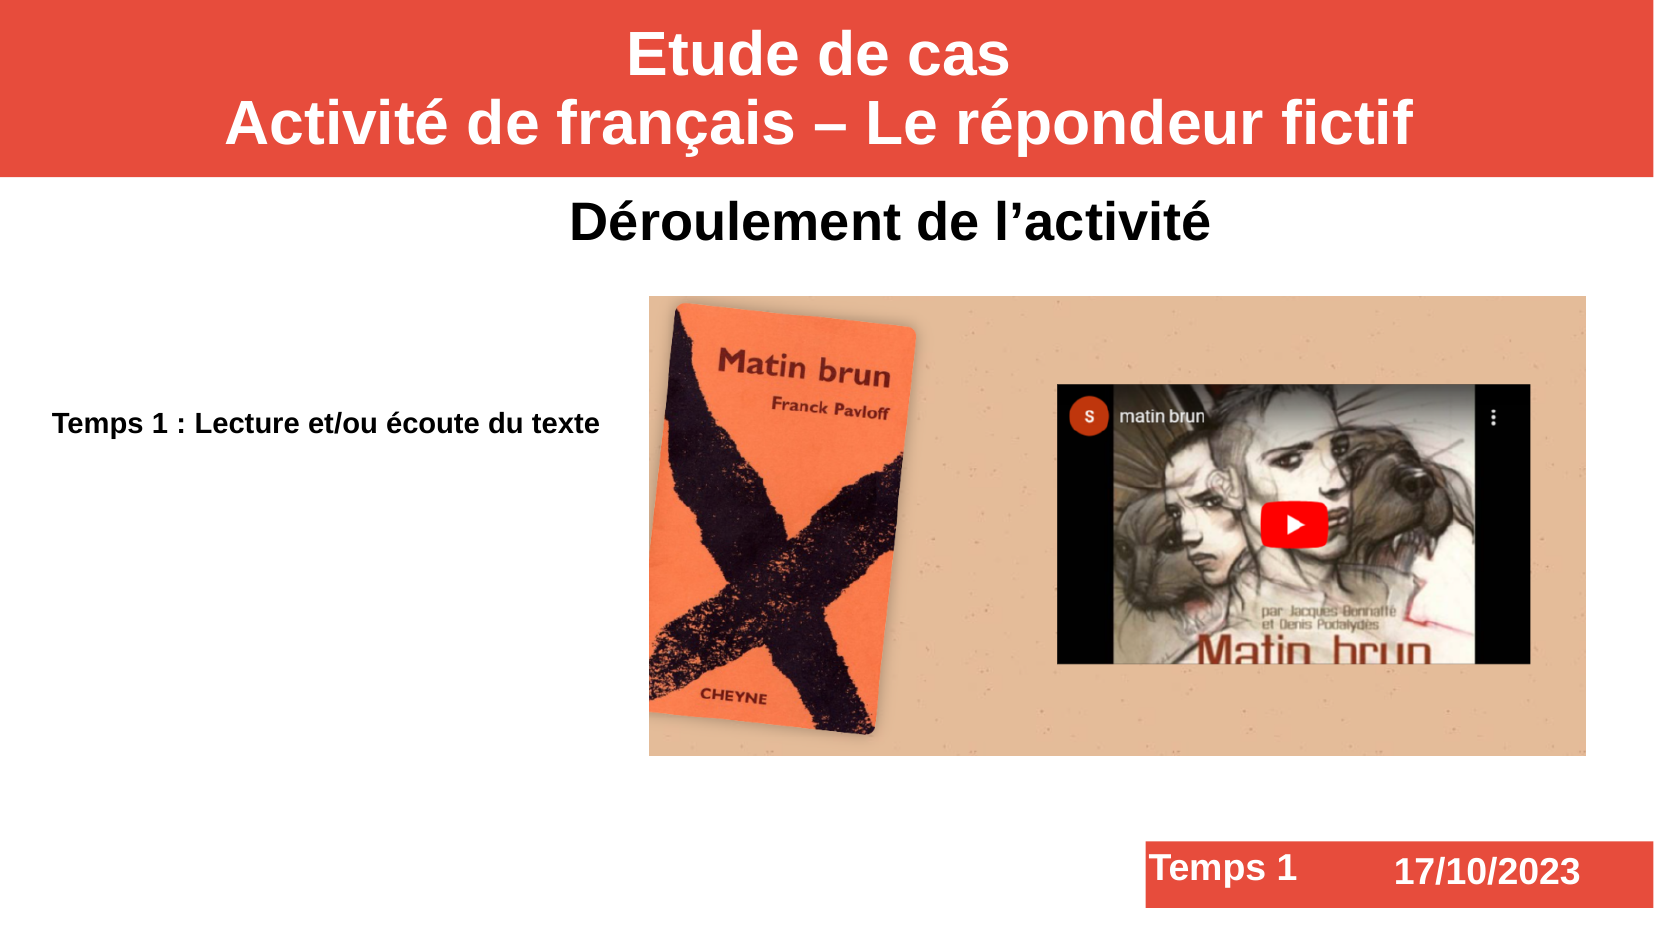

# Etude de cas Activité de français – Le répondeur fictif
Déroulement de l’activité
Temps 1 : Lecture et/ou écoute du texte
Temps 1